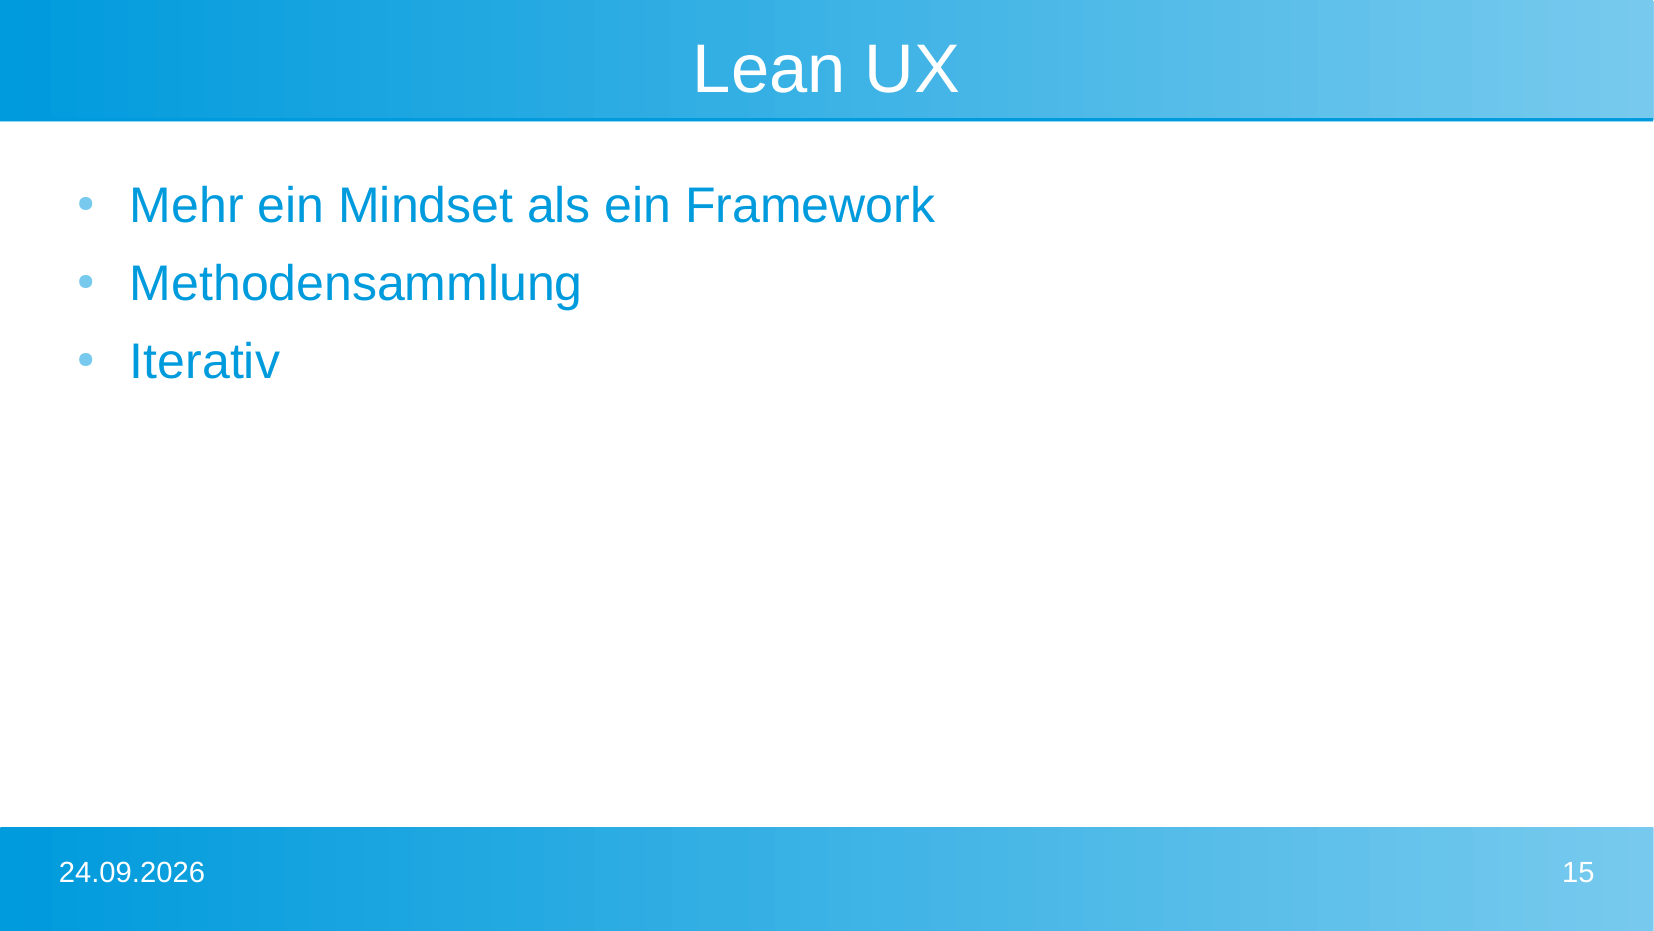

# Lean UX
Mehr ein Mindset als ein Framework
Methodensammlung
Iterativ
15